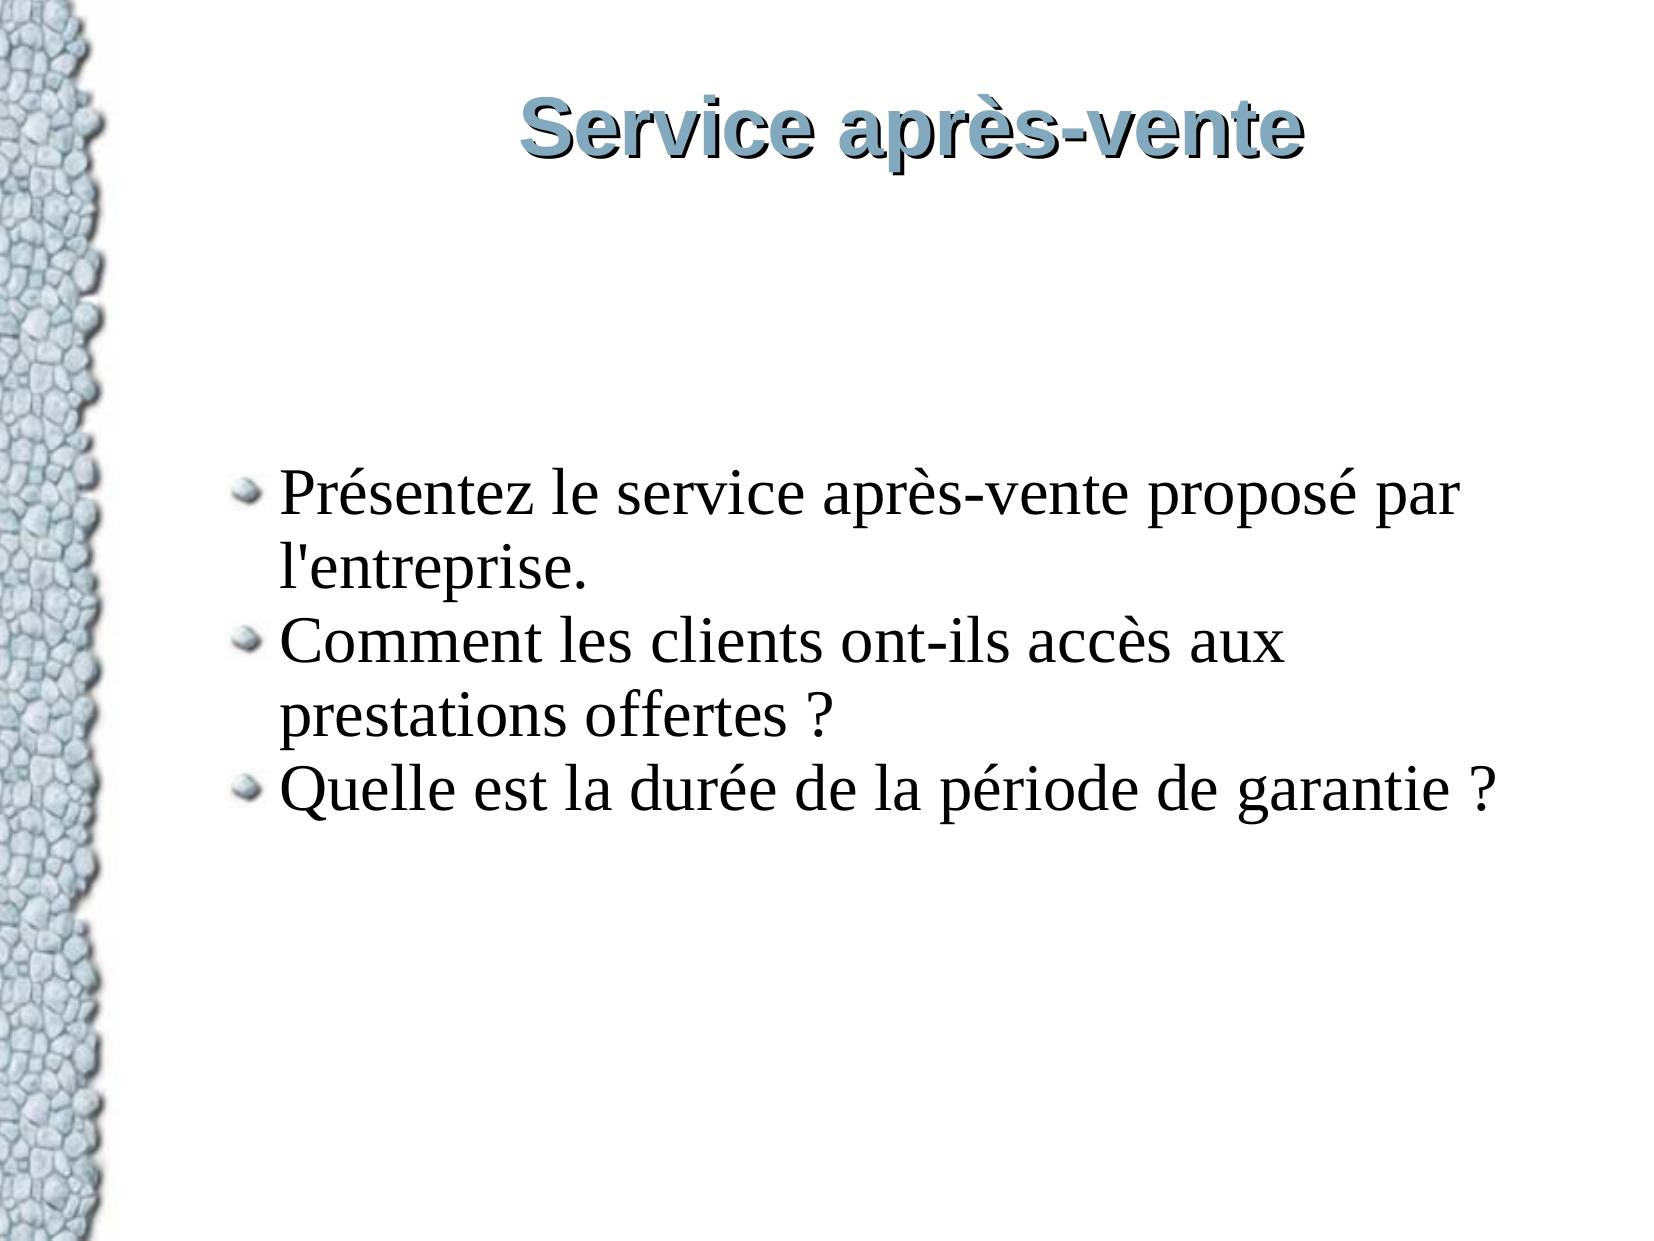

# Service après-vente
Présentez le service après-vente proposé par l'entreprise.
Comment les clients ont-ils accès aux prestations offertes ?
Quelle est la durée de la période de garantie ?